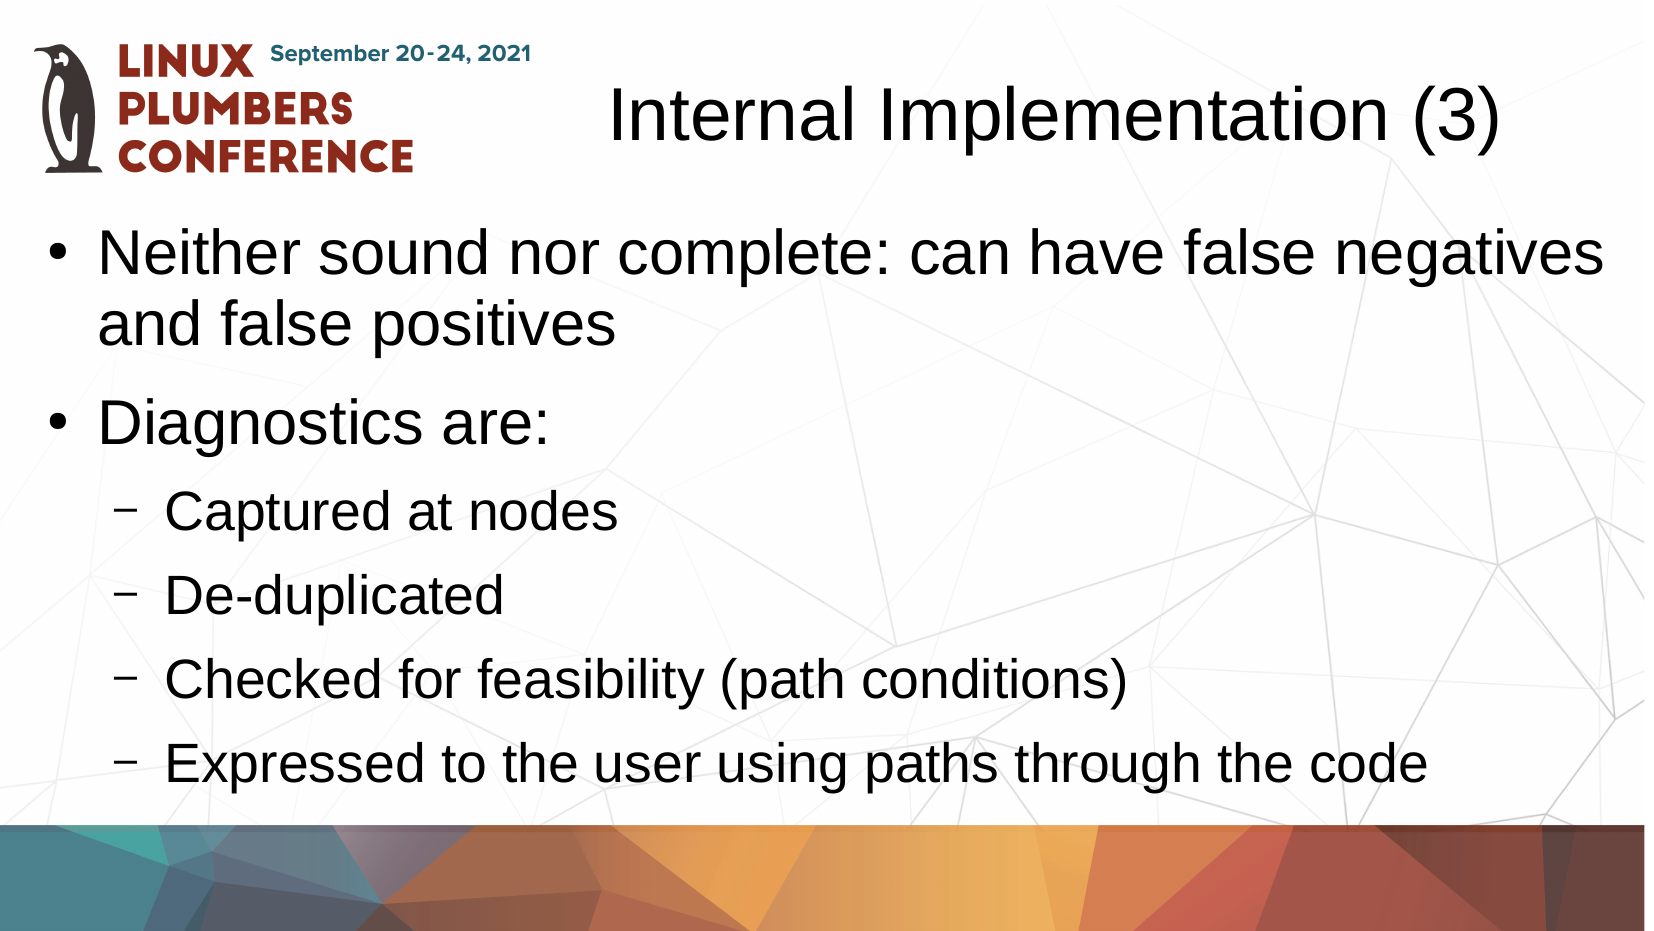

# Internal Implementation (3)
Neither sound nor complete: can have false negatives and false positives
Diagnostics are:
Captured at nodes
De-duplicated
Checked for feasibility (path conditions)
Expressed to the user using paths through the code